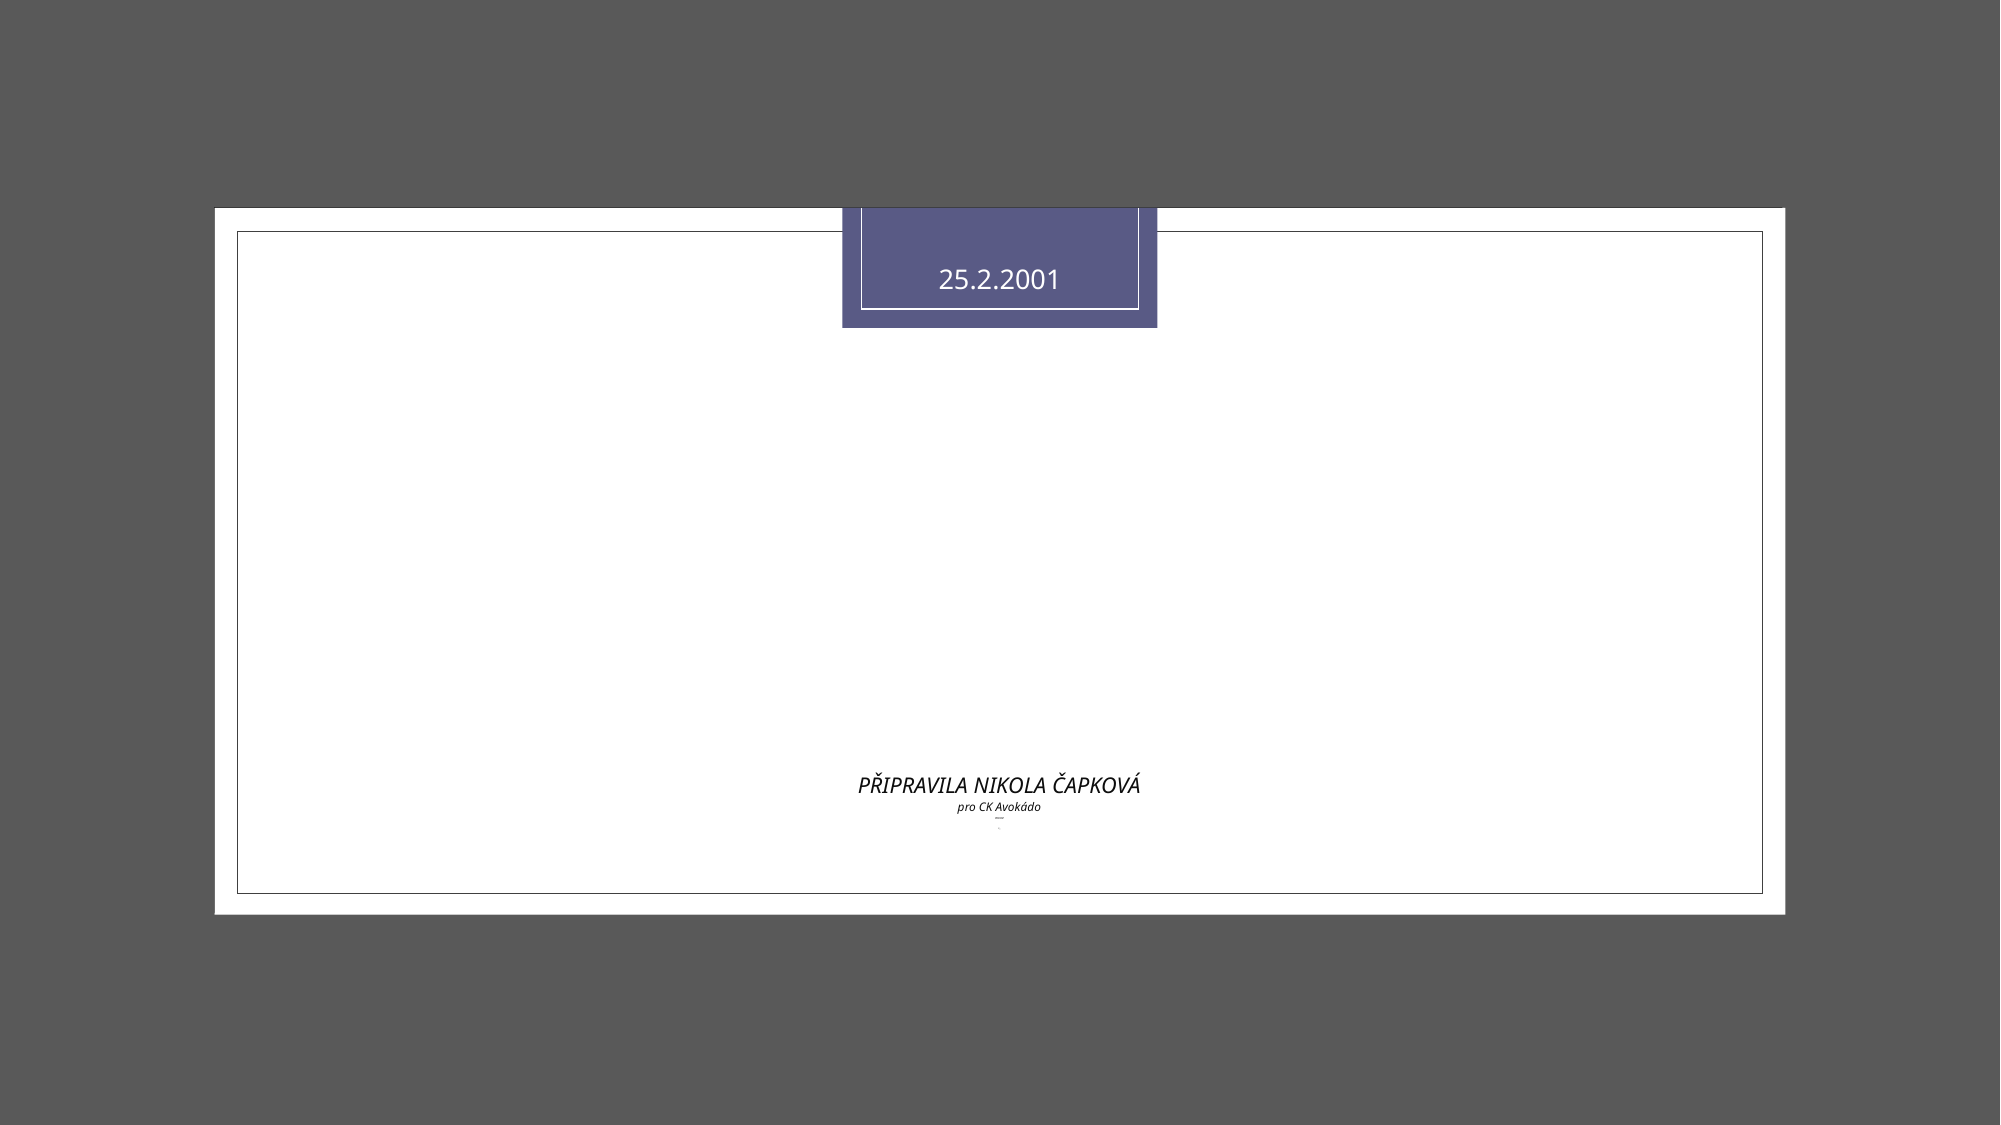

25.2.2001
# CESTOBNÍ KANCELÁŘ AVOKÁDO
PŘIPRAVILA NIKOLA ČAPKOVÁ
pro CK Avokádo
PROFKF
F,,,